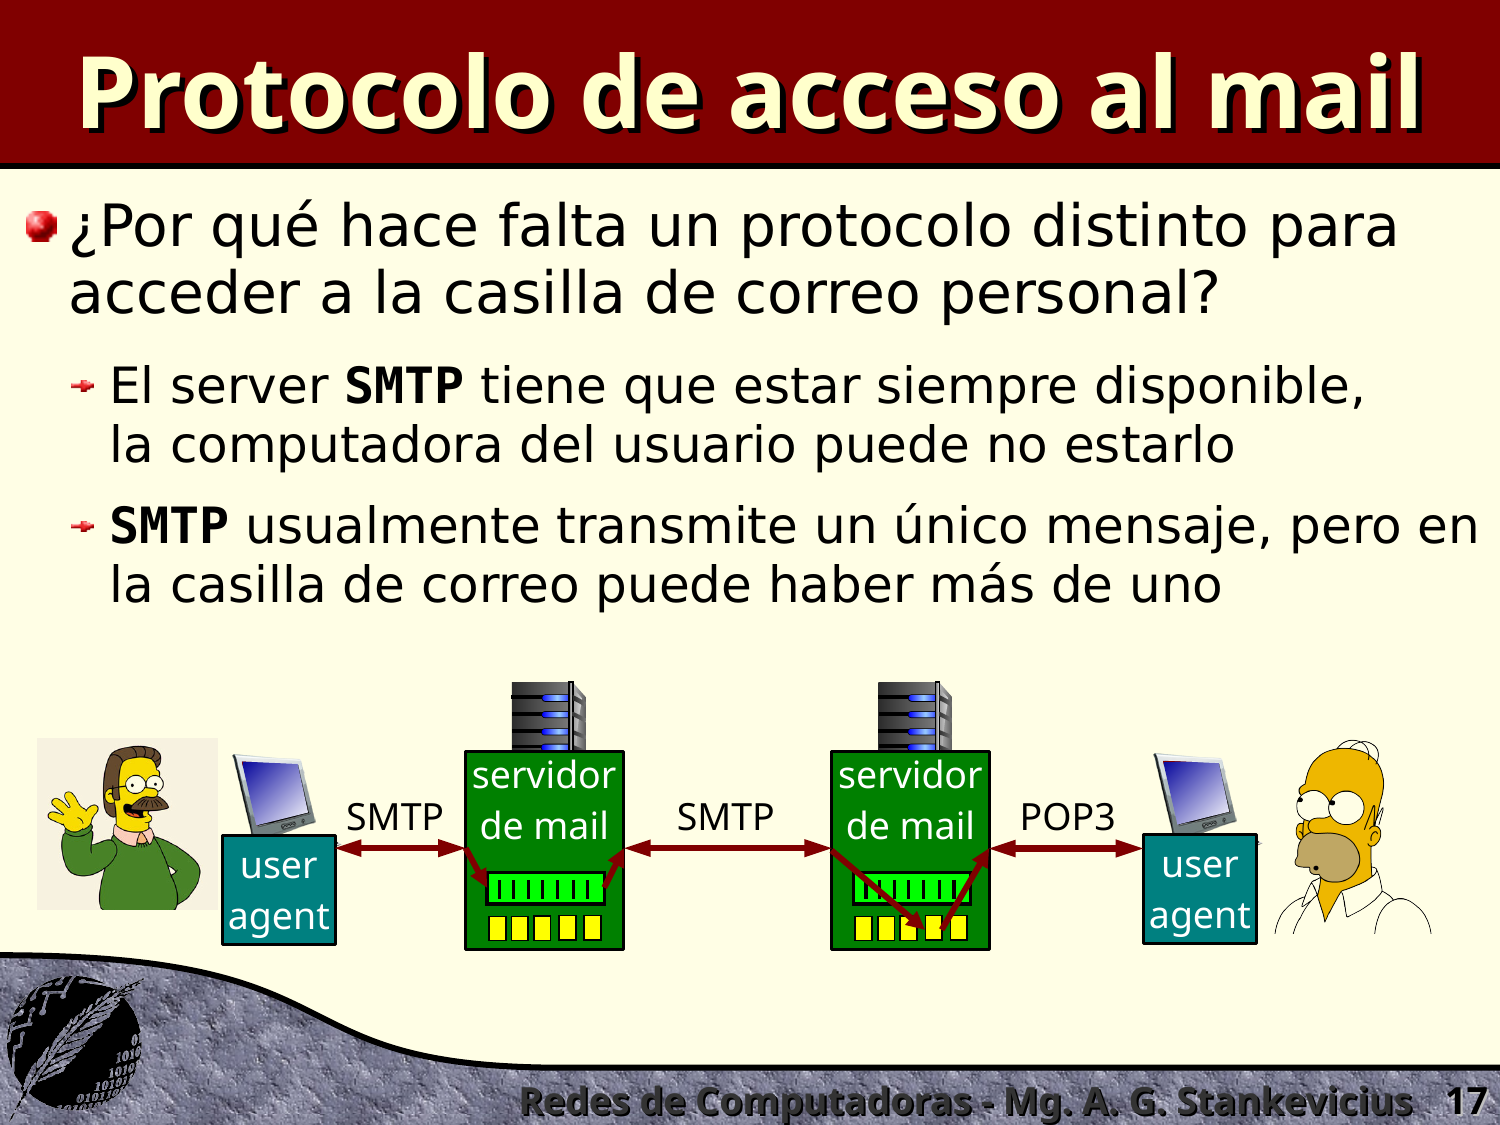

# Protocolo de acceso al mail
¿Por qué hace falta un protocolo distinto para acceder a la casilla de correo personal?
El server SMTP tiene que estar siempre disponible,
la computadora del usuario puede no estarlo
SMTP usualmente transmite un único mensaje, pero en la casilla de correo puede haber más de uno
user
agent
user
agent
servidor
de mail
servidor
de mail
SMTP
SMTP
POP3
17